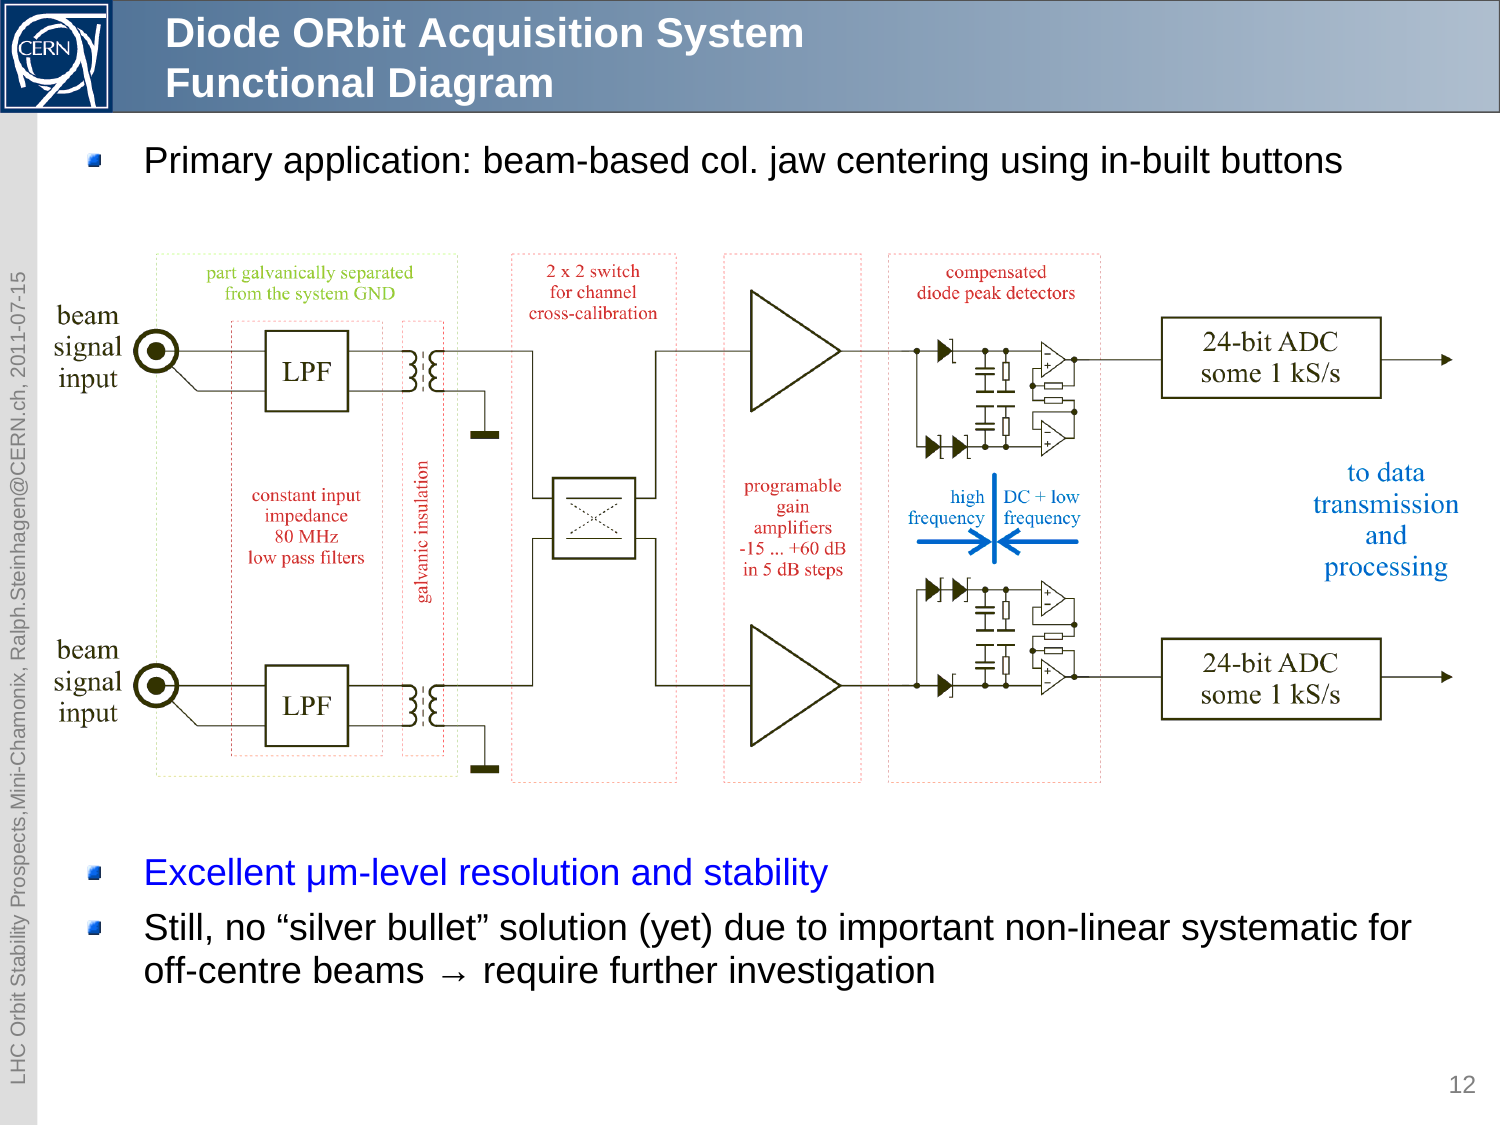

# Diode ORbit Acquisition System Functional Diagram
Primary application: beam-based col. jaw centering using in-built buttons
Excellent μm-level resolution and stability
Still, no “silver bullet” solution (yet) due to important non-linear systematic for off-centre beams → require further investigation